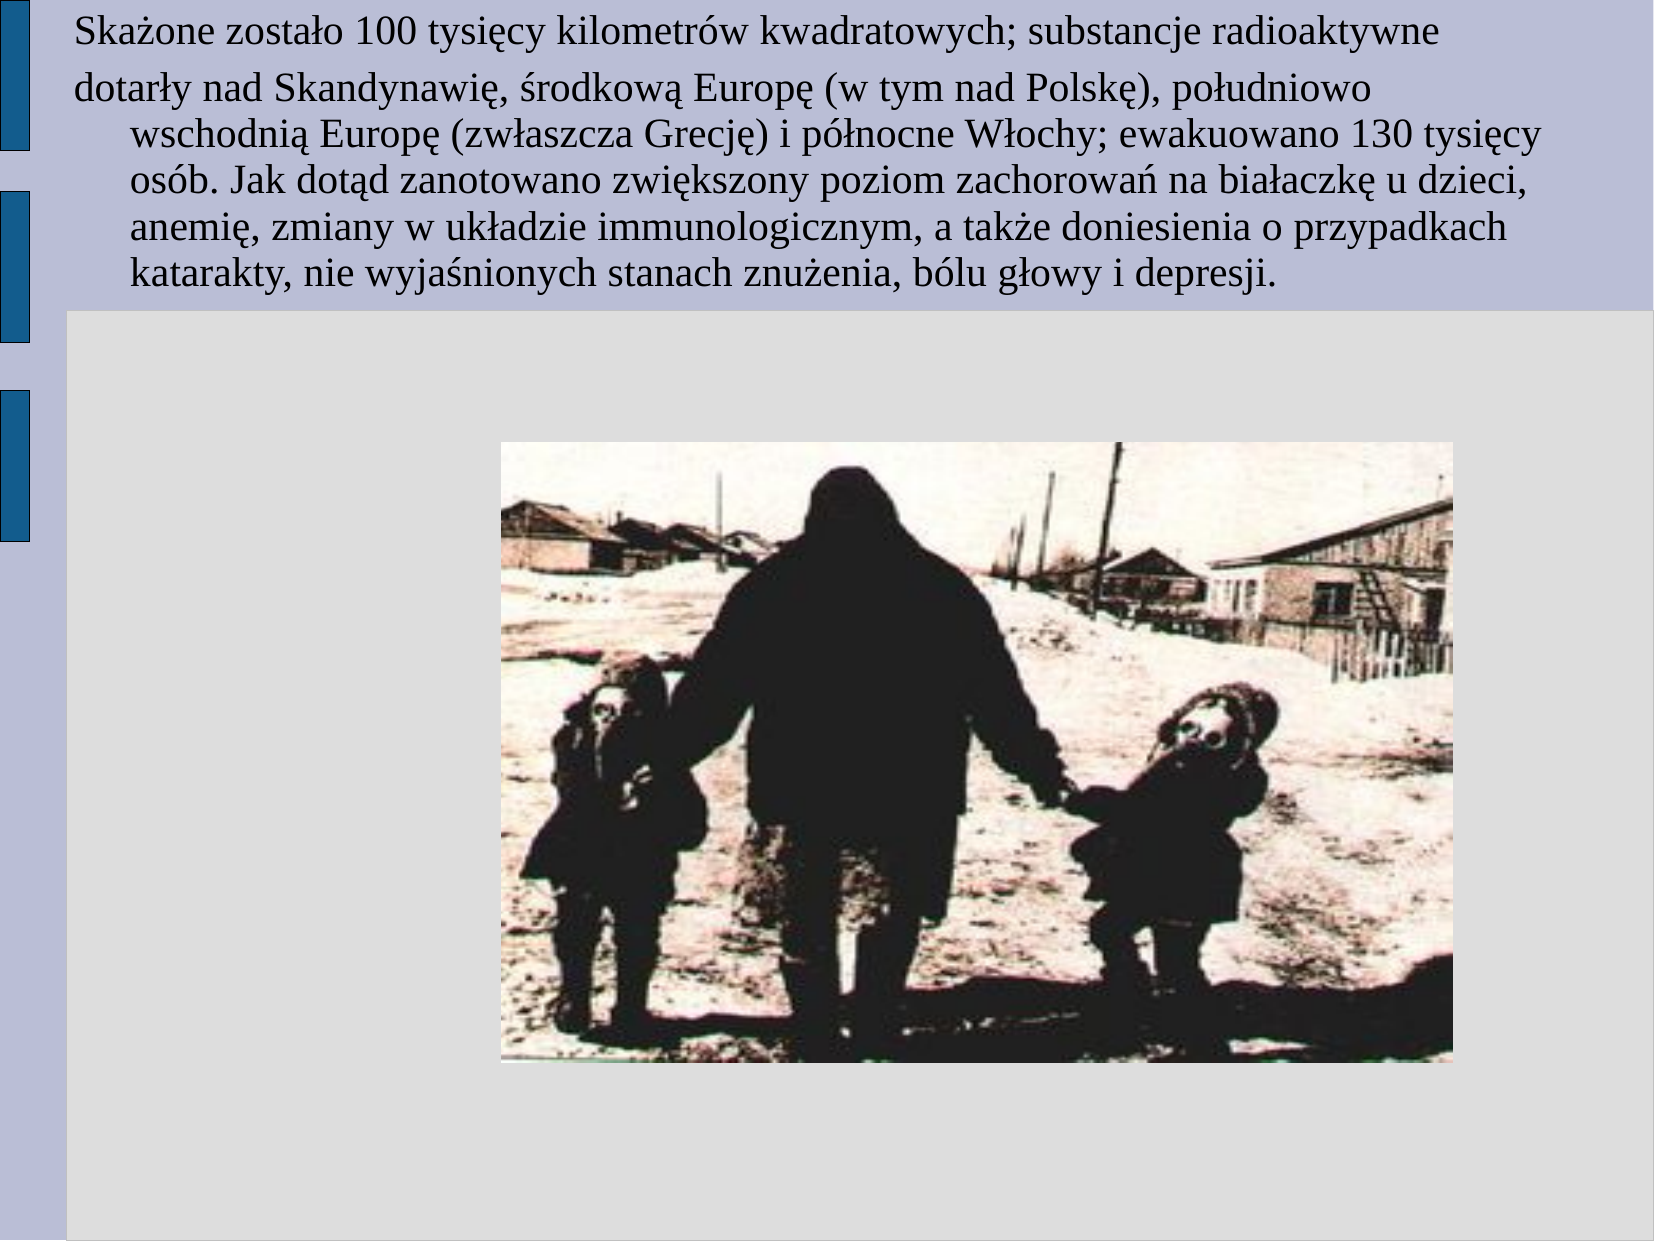

Skażone zostało 100 tysięcy kilometrów kwadratowych; substancje radioaktywne
dotarły nad Skandynawię, środkową Europę (w tym nad Polskę), południowo wschodnią Europę (zwłaszcza Grecję) i północne Włochy; ewakuowano 130 tysięcy osób. Jak dotąd zanotowano zwiększony poziom zachorowań na białaczkę u dzieci, anemię, zmiany w układzie immunologicznym, a także doniesienia o przypadkach katarakty, nie wyjaśnionych stanach znużenia, bólu głowy i depresji.